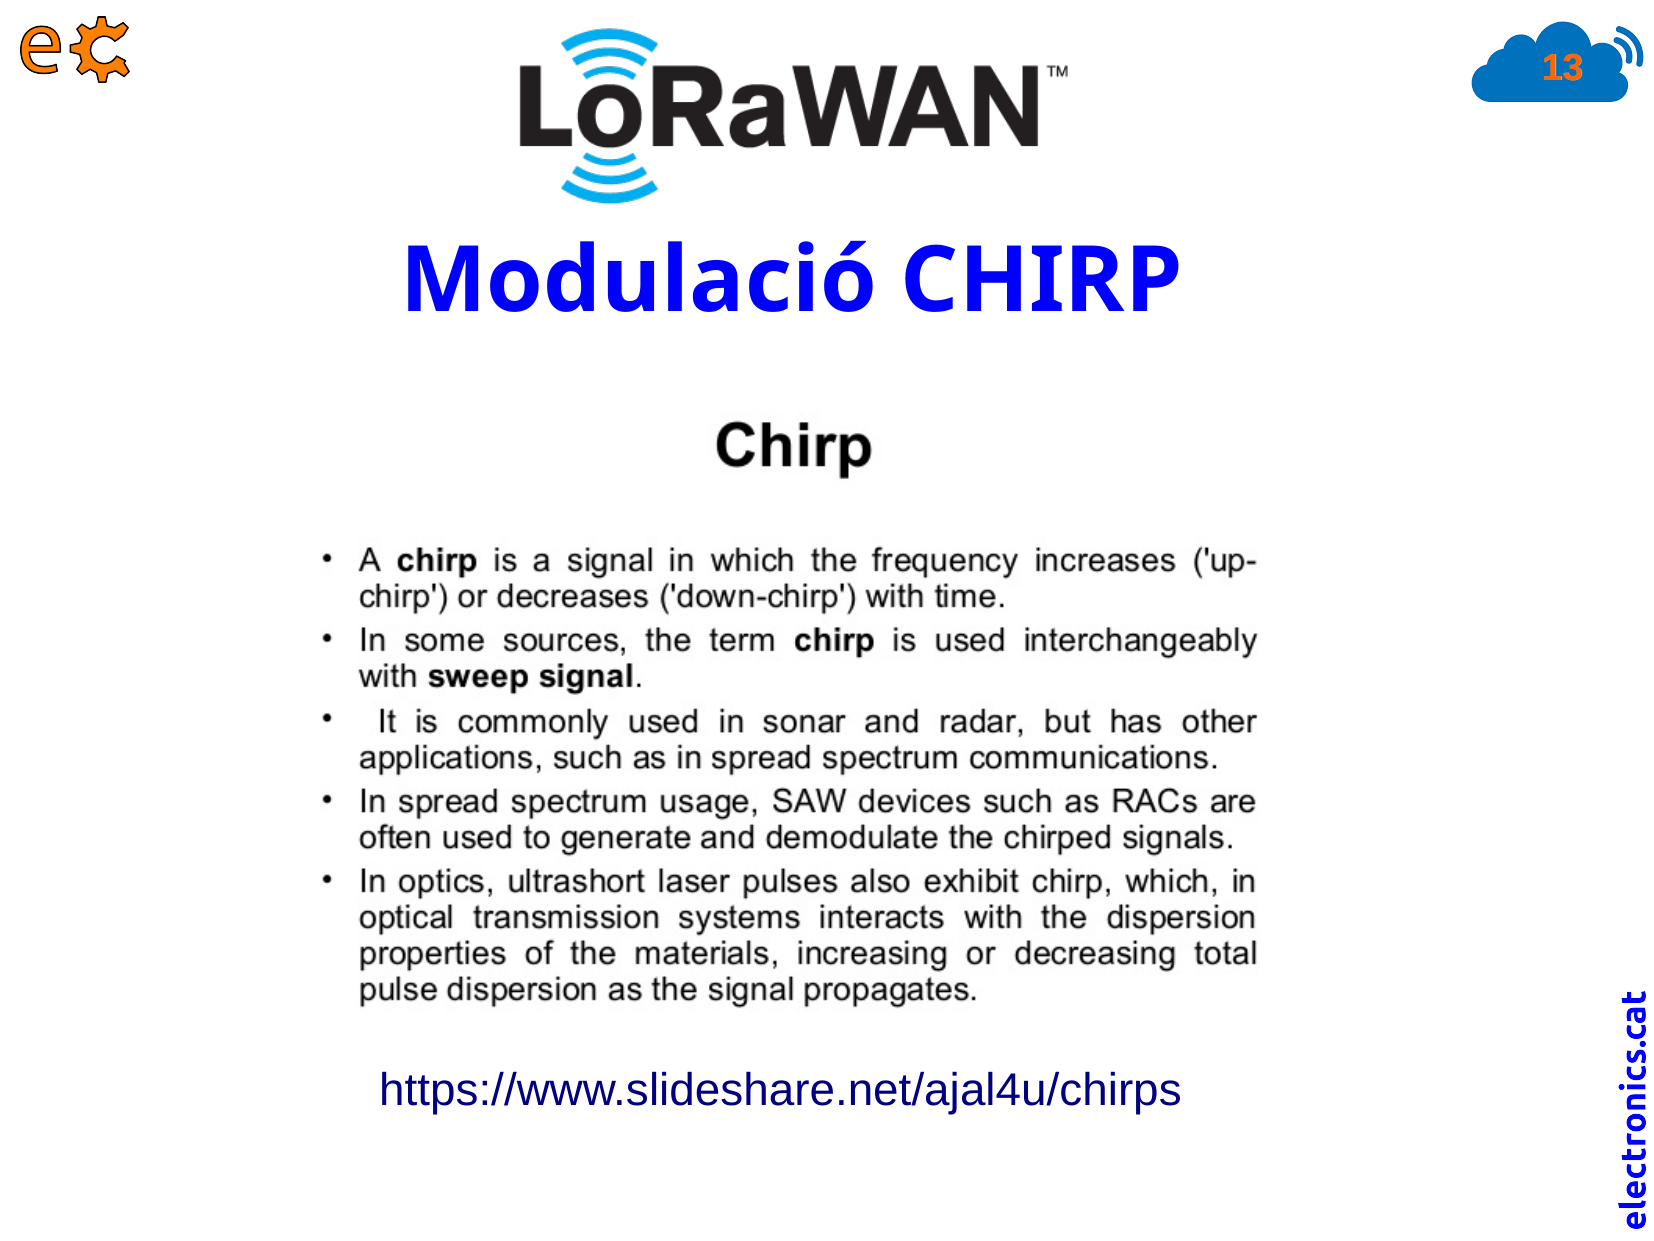

# Introducció Què és?
Modulació CHIRP
https://www.slideshare.net/ajal4u/chirps